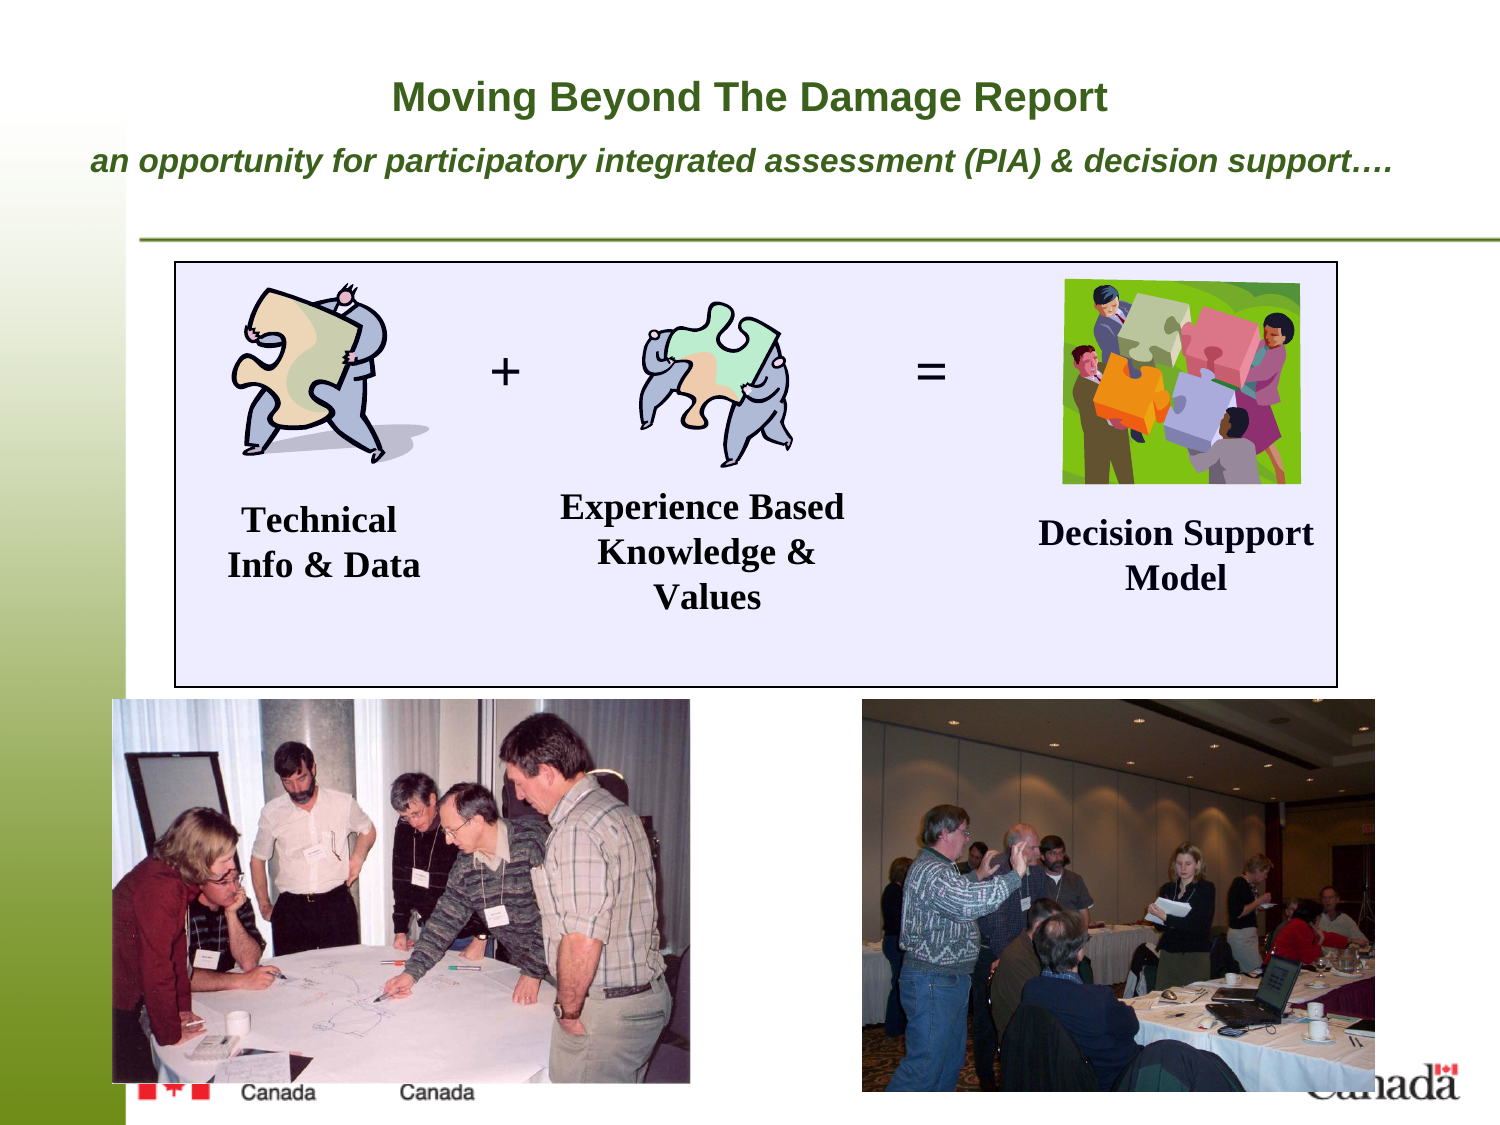

# Moving Beyond The Damage Report an opportunity for participatory integrated assessment (PIA) & decision support….
+
=
Experience Based
Knowledge &
Values
Technical
Info & Data
Decision Support
Model